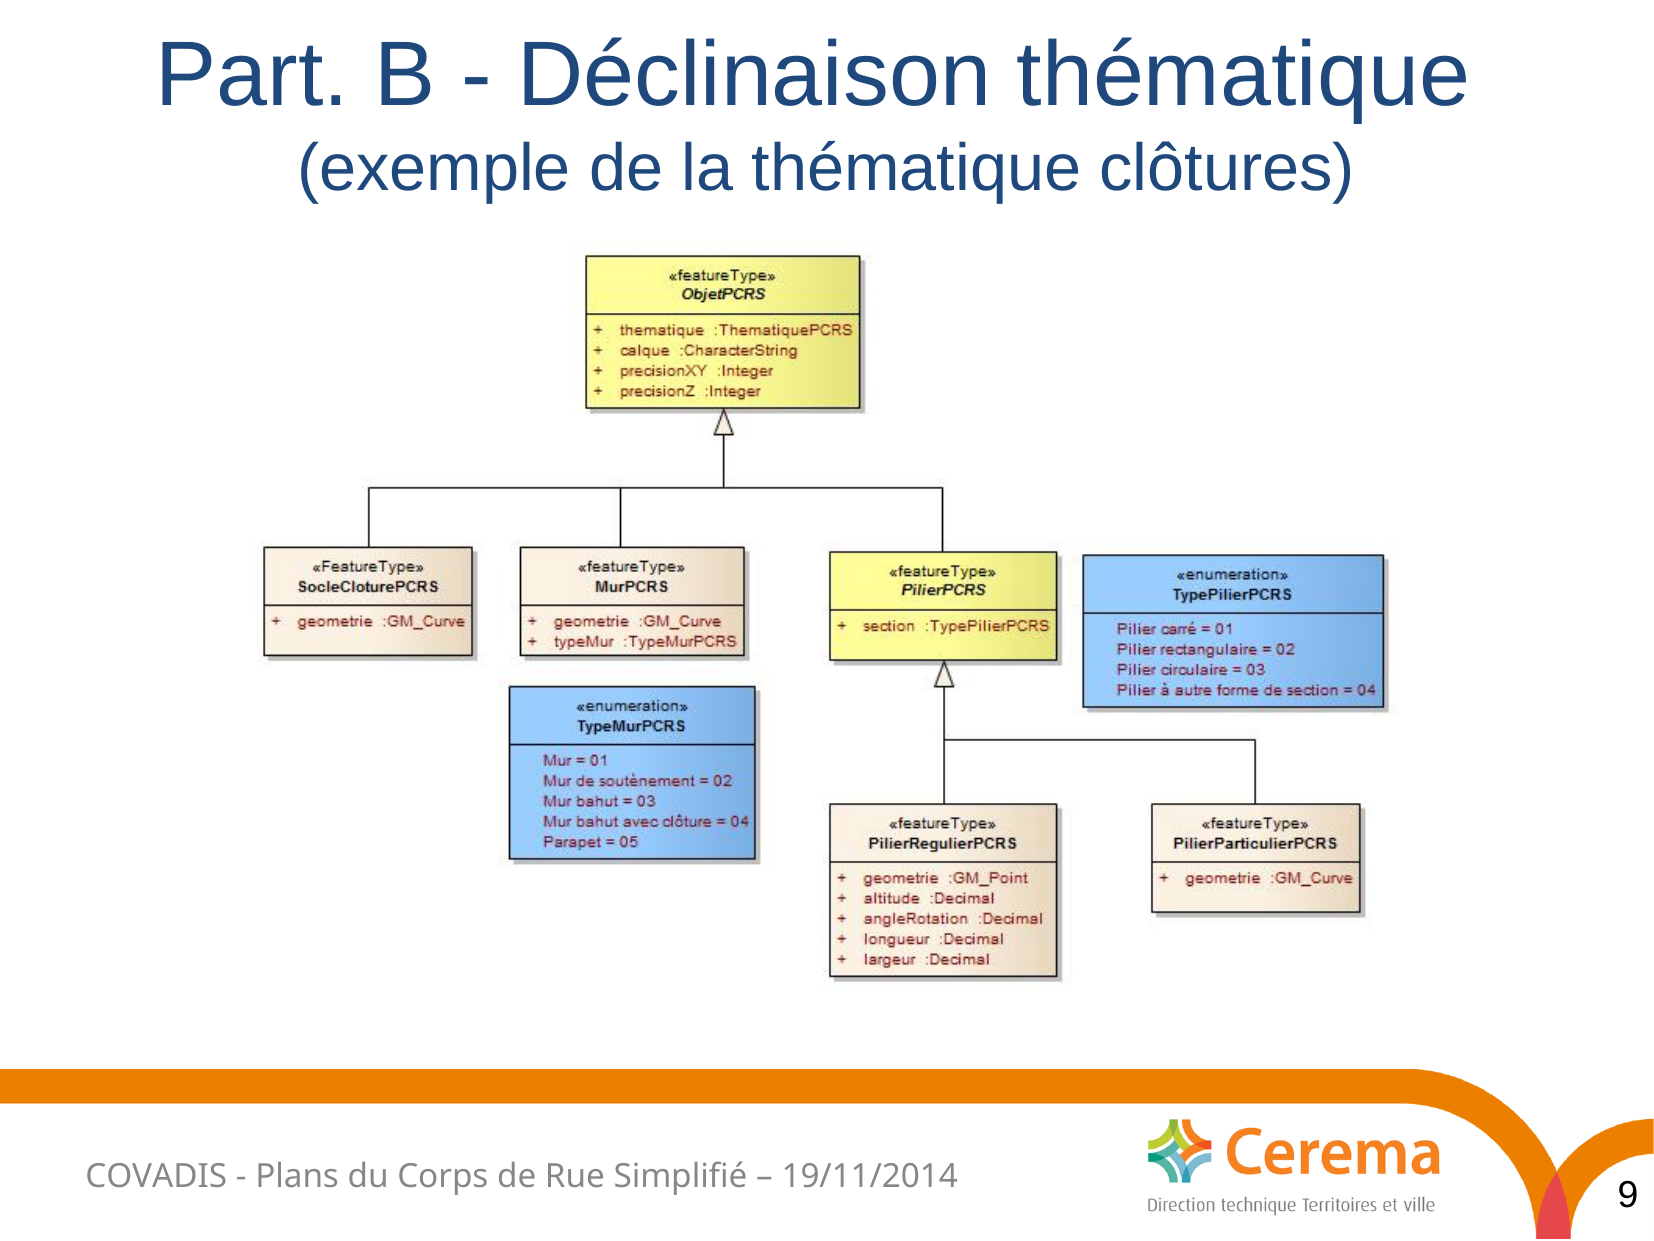

# Part. B - Déclinaison thématique (exemple de la thématique clôtures)